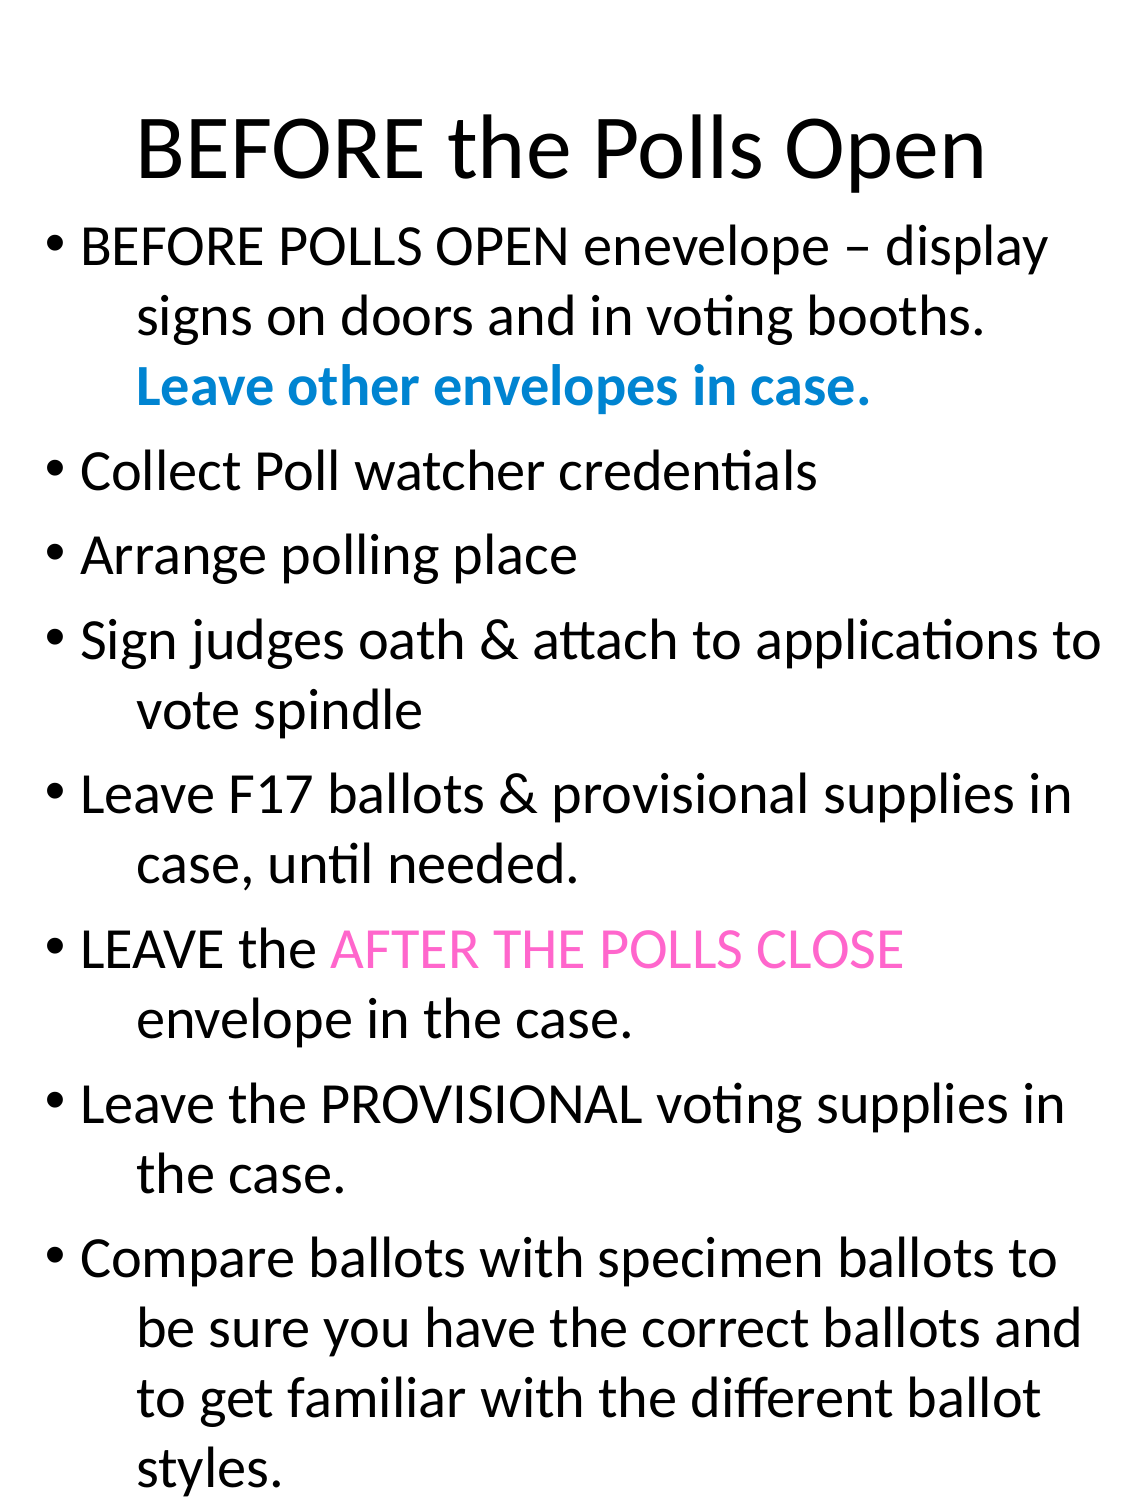

BEFORE the Polls Open
BEFORE POLLS OPEN enevelope – display signs on doors and in voting booths. Leave other envelopes in case.
Collect Poll watcher credentials
Arrange polling place
Sign judges oath & attach to applications to vote spindle
Leave F17 ballots & provisional supplies in case, until needed.
LEAVE the AFTER THE POLLS CLOSE envelope in the case.
Leave the PROVISIONAL voting supplies in the case.
Compare ballots with specimen ballots to be sure you have the correct ballots and to get familiar with the different ballot styles.